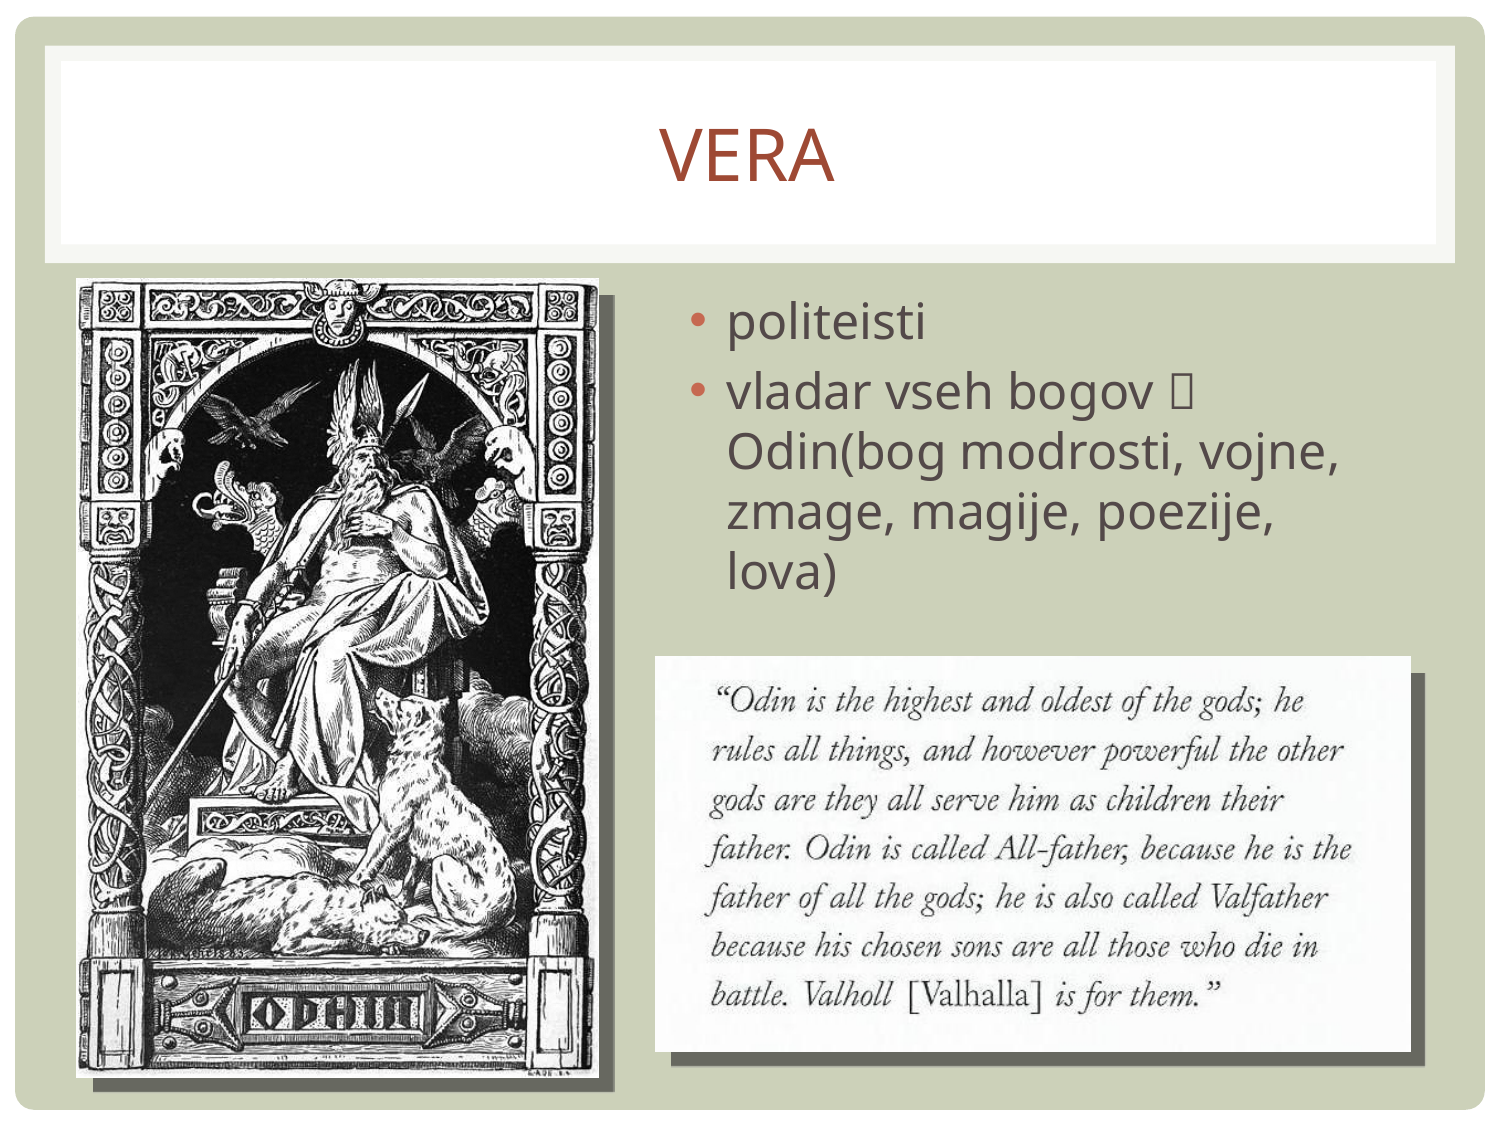

# Vera
politeisti
vladar vseh bogov  Odin(bog modrosti, vojne, zmage, magije, poezije, lova)